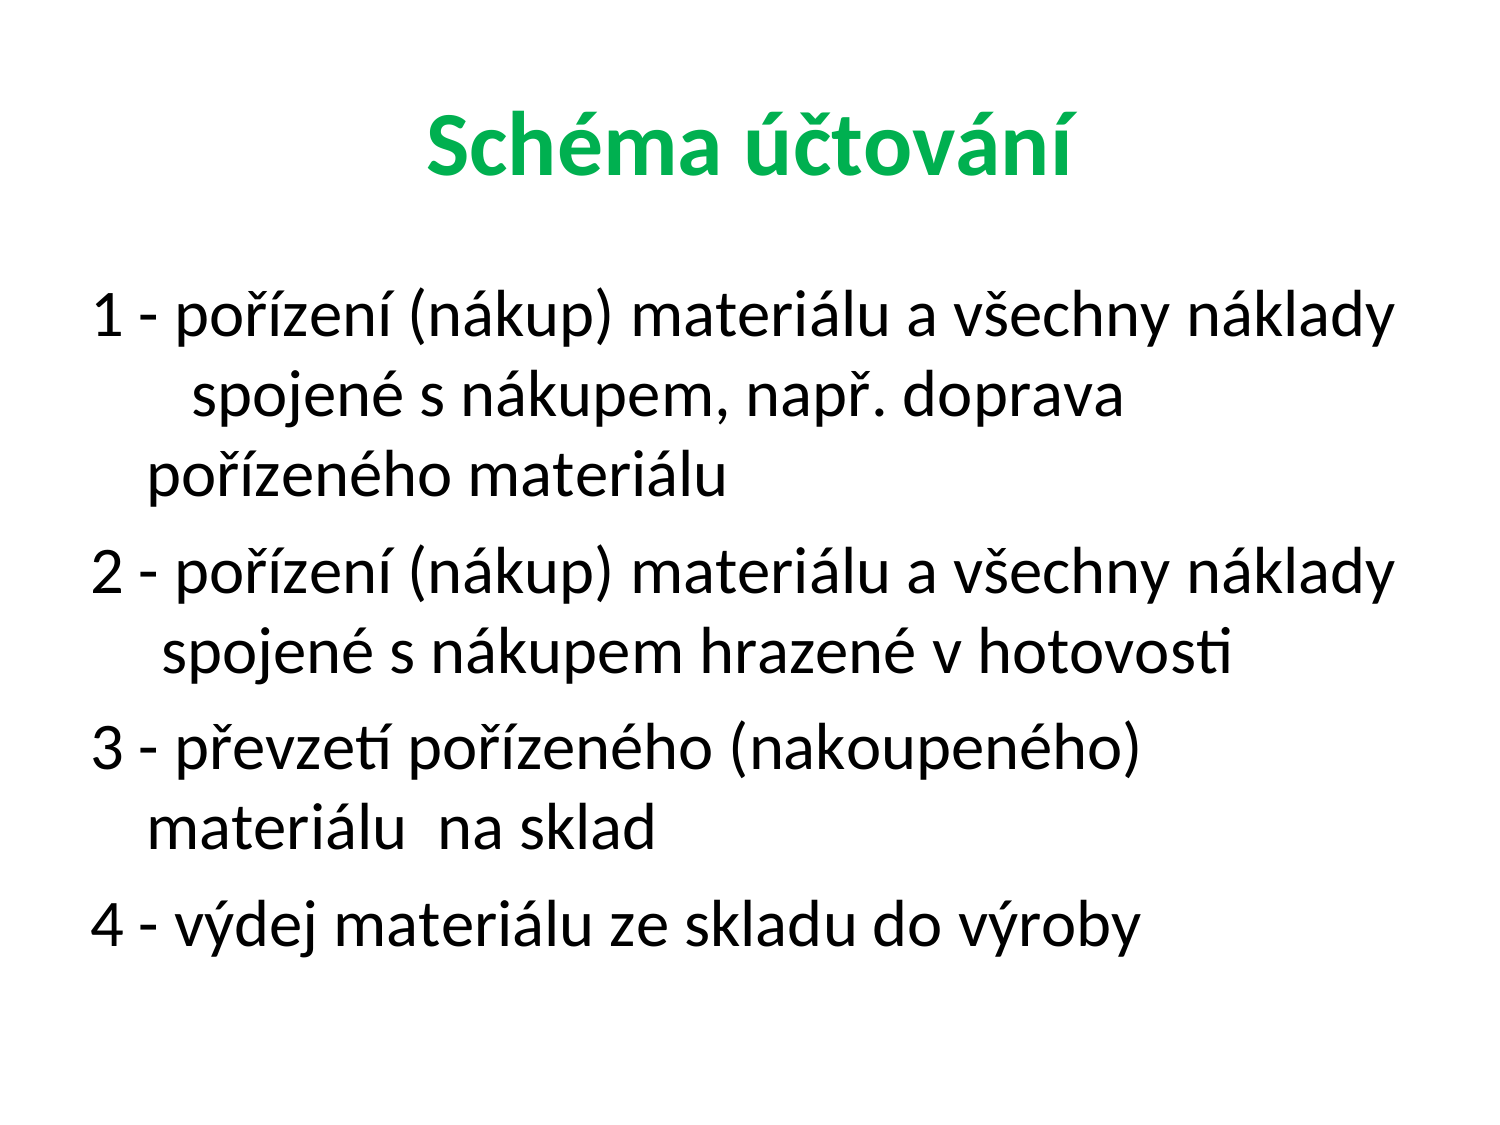

# Schéma účtování
1 - pořízení (nákup) materiálu a všechny náklady spojené s nákupem, např. doprava pořízeného materiálu
2 - pořízení (nákup) materiálu a všechny náklady spojené s nákupem hrazené v hotovosti
3 - převzetí pořízeného (nakoupeného) materiálu na sklad
4 - výdej materiálu ze skladu do výroby